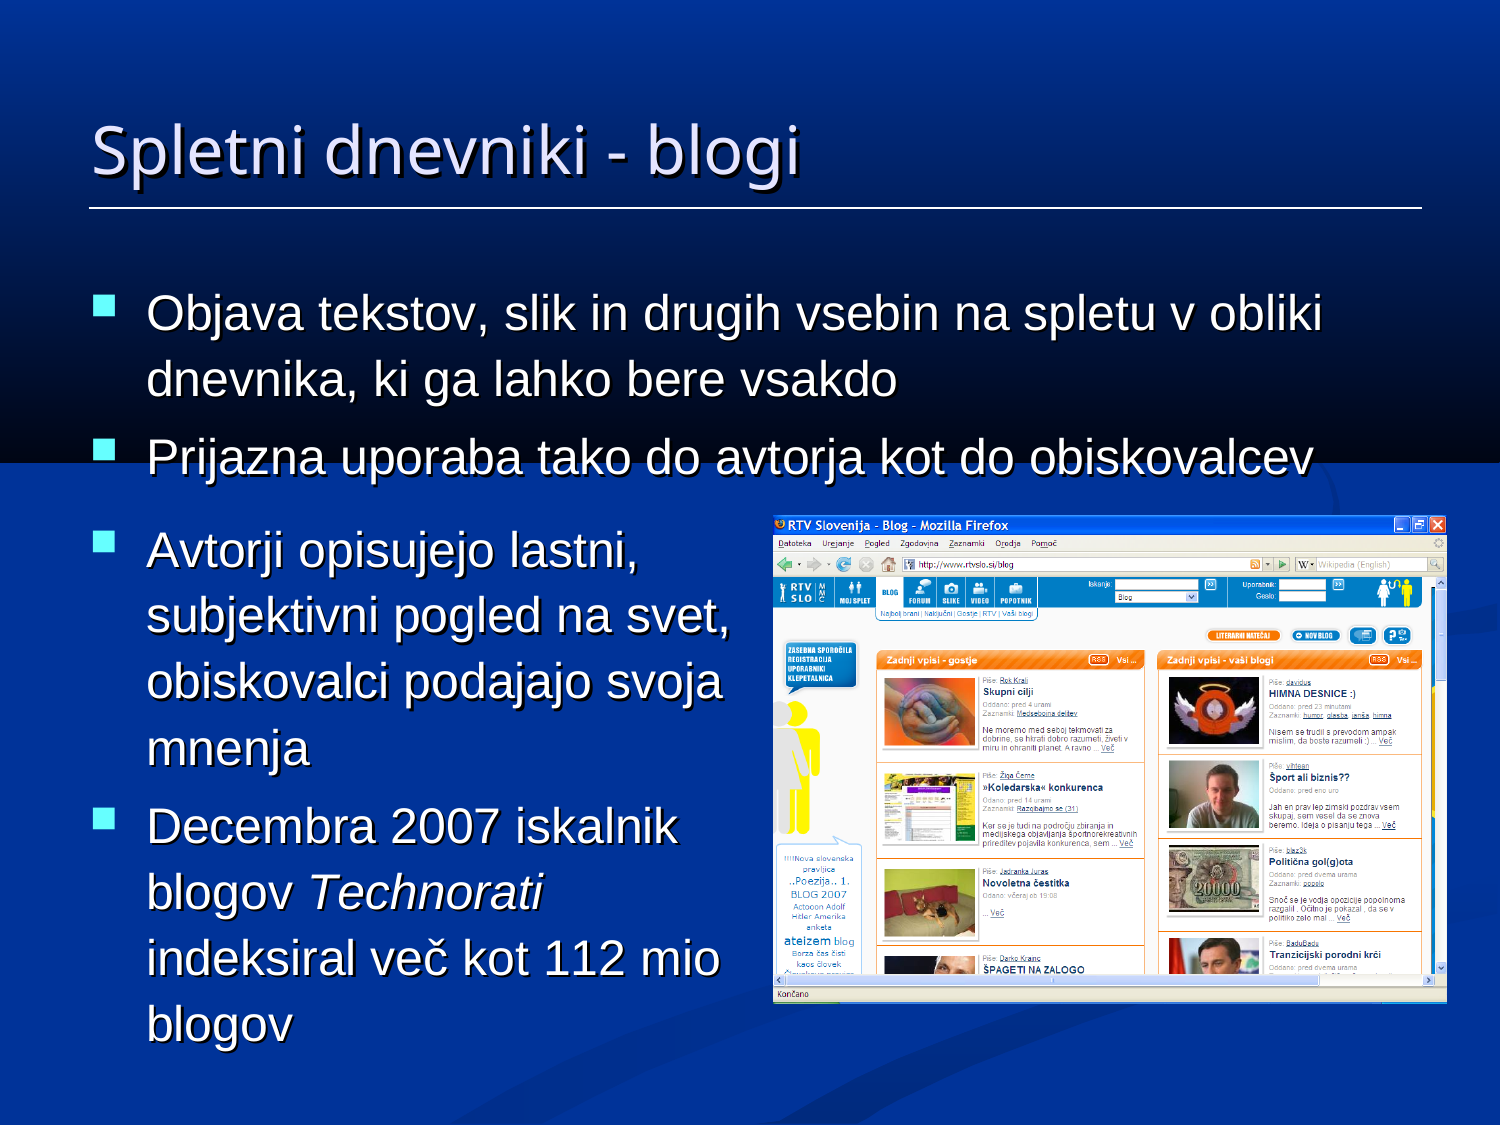

Spletni dnevniki - blogi
# Objava tekstov, slik in drugih vsebin na spletu v obliki dnevnika, ki ga lahko bere vsakdo
Prijazna uporaba tako do avtorja kot do obiskovalcev
Avtorji opisujejo lastni, subjektivni pogled na svet, obiskovalci podajajo svoja mnenja
Decembra 2007 iskalnik blogov Technorati indeksiral več kot 112 mio blogov